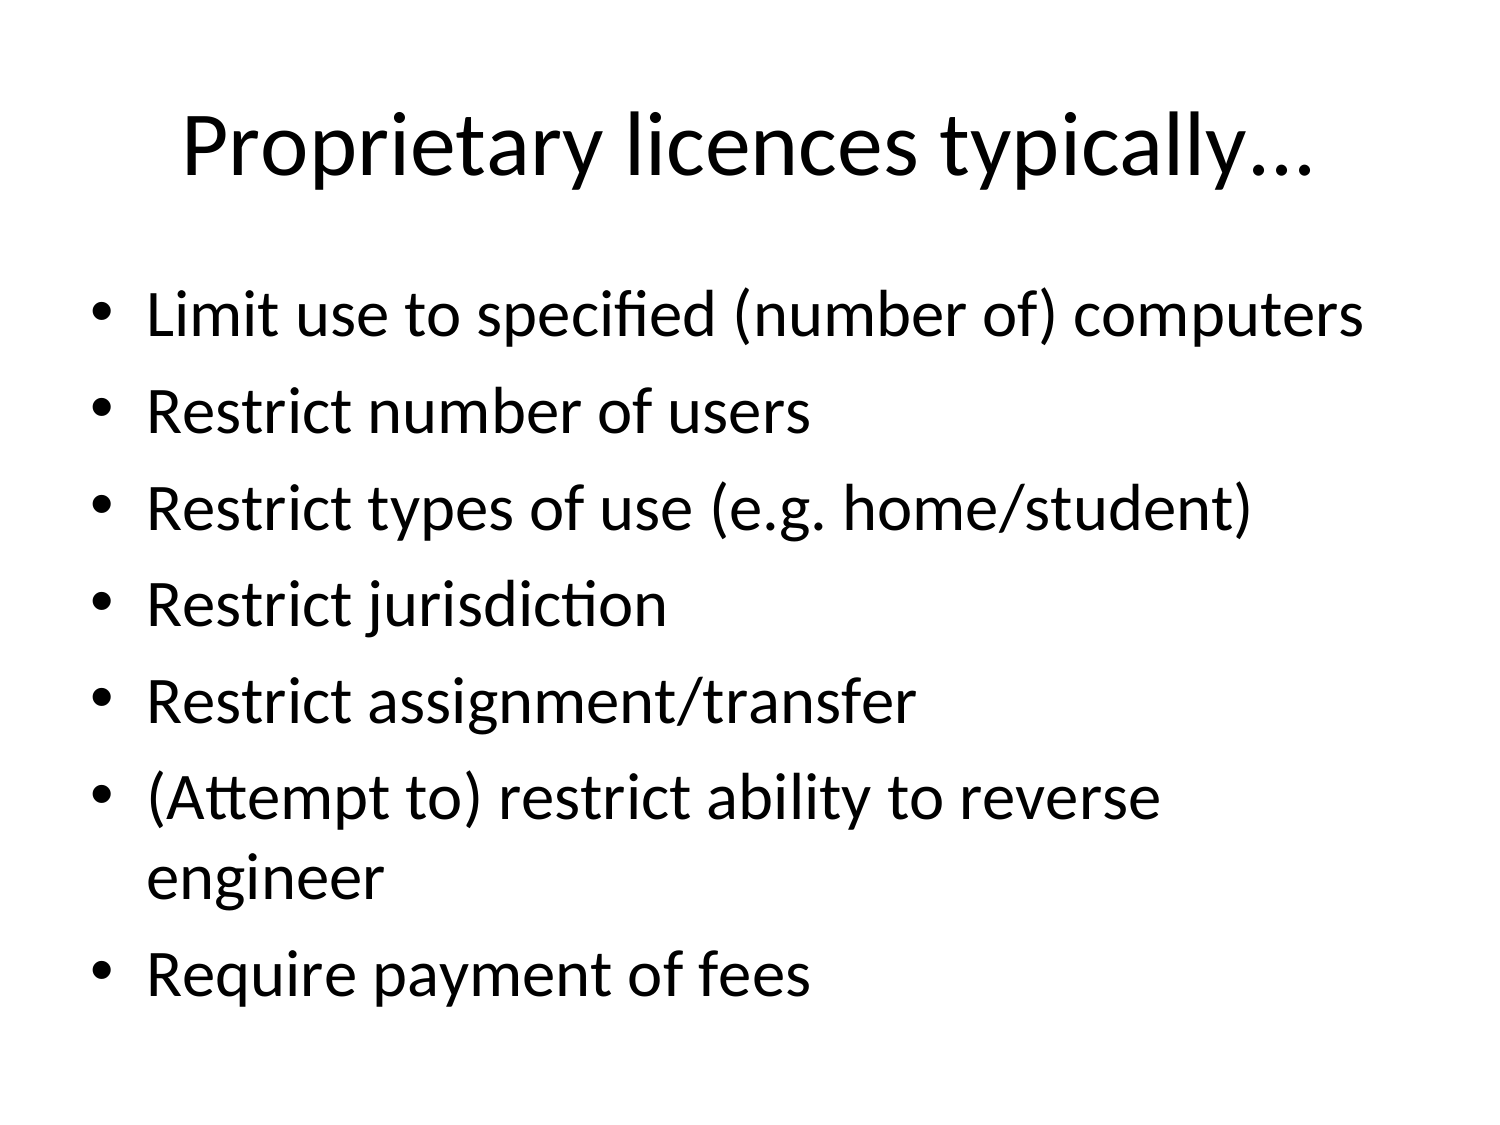

# Proprietary licences typically...
Limit use to specified (number of) computers
Restrict number of users
Restrict types of use (e.g. home/student)
Restrict jurisdiction
Restrict assignment/transfer
(Attempt to) restrict ability to reverse engineer
Require payment of fees